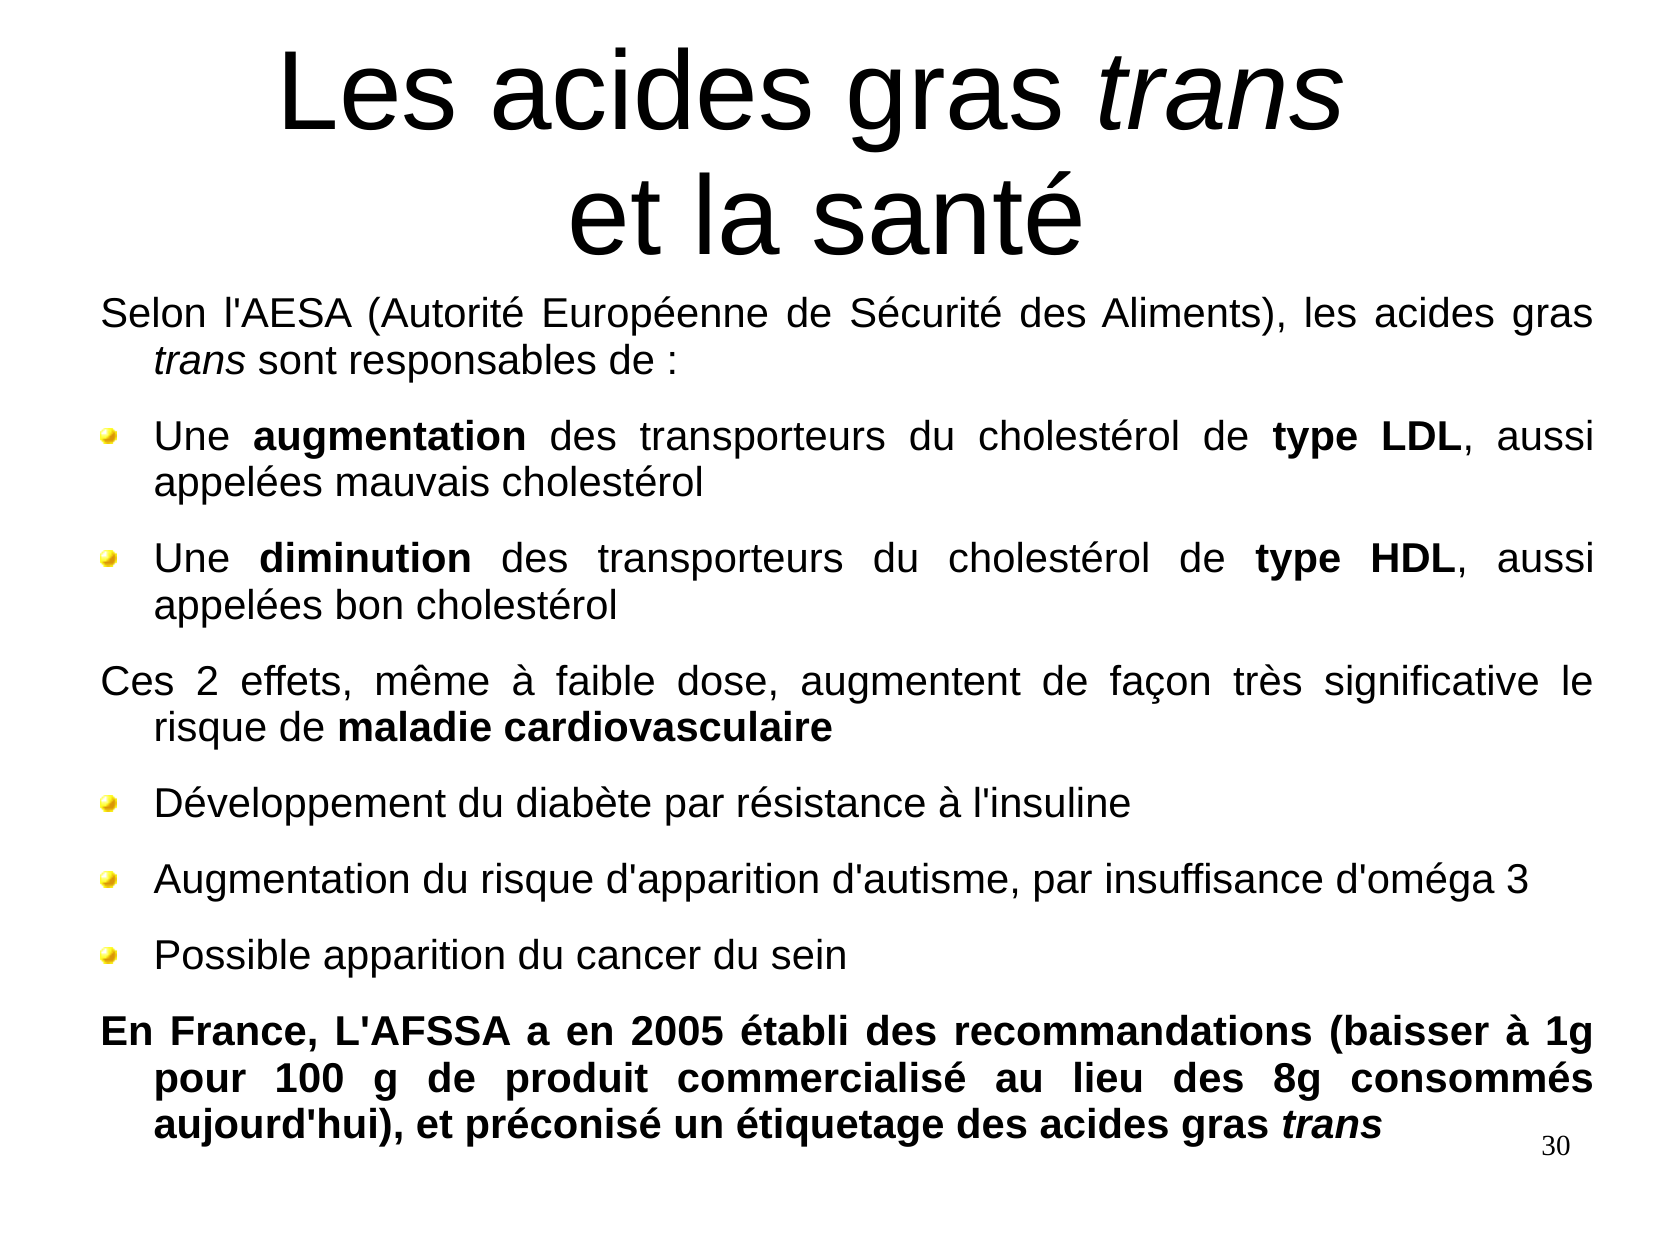

# Les acides gras trans et la santé
Selon l'AESA (Autorité Européenne de Sécurité des Aliments), les acides gras trans sont responsables de :
Une augmentation des transporteurs du cholestérol de type LDL, aussi appelées mauvais cholestérol
Une diminution des transporteurs du cholestérol de type HDL, aussi appelées bon cholestérol
Ces 2 effets, même à faible dose, augmentent de façon très significative le risque de maladie cardiovasculaire
Développement du diabète par résistance à l'insuline
Augmentation du risque d'apparition d'autisme, par insuffisance d'oméga 3
Possible apparition du cancer du sein
En France, L'AFSSA a en 2005 établi des recommandations (baisser à 1g pour 100 g de produit commercialisé au lieu des 8g consommés aujourd'hui), et préconisé un étiquetage des acides gras trans
30